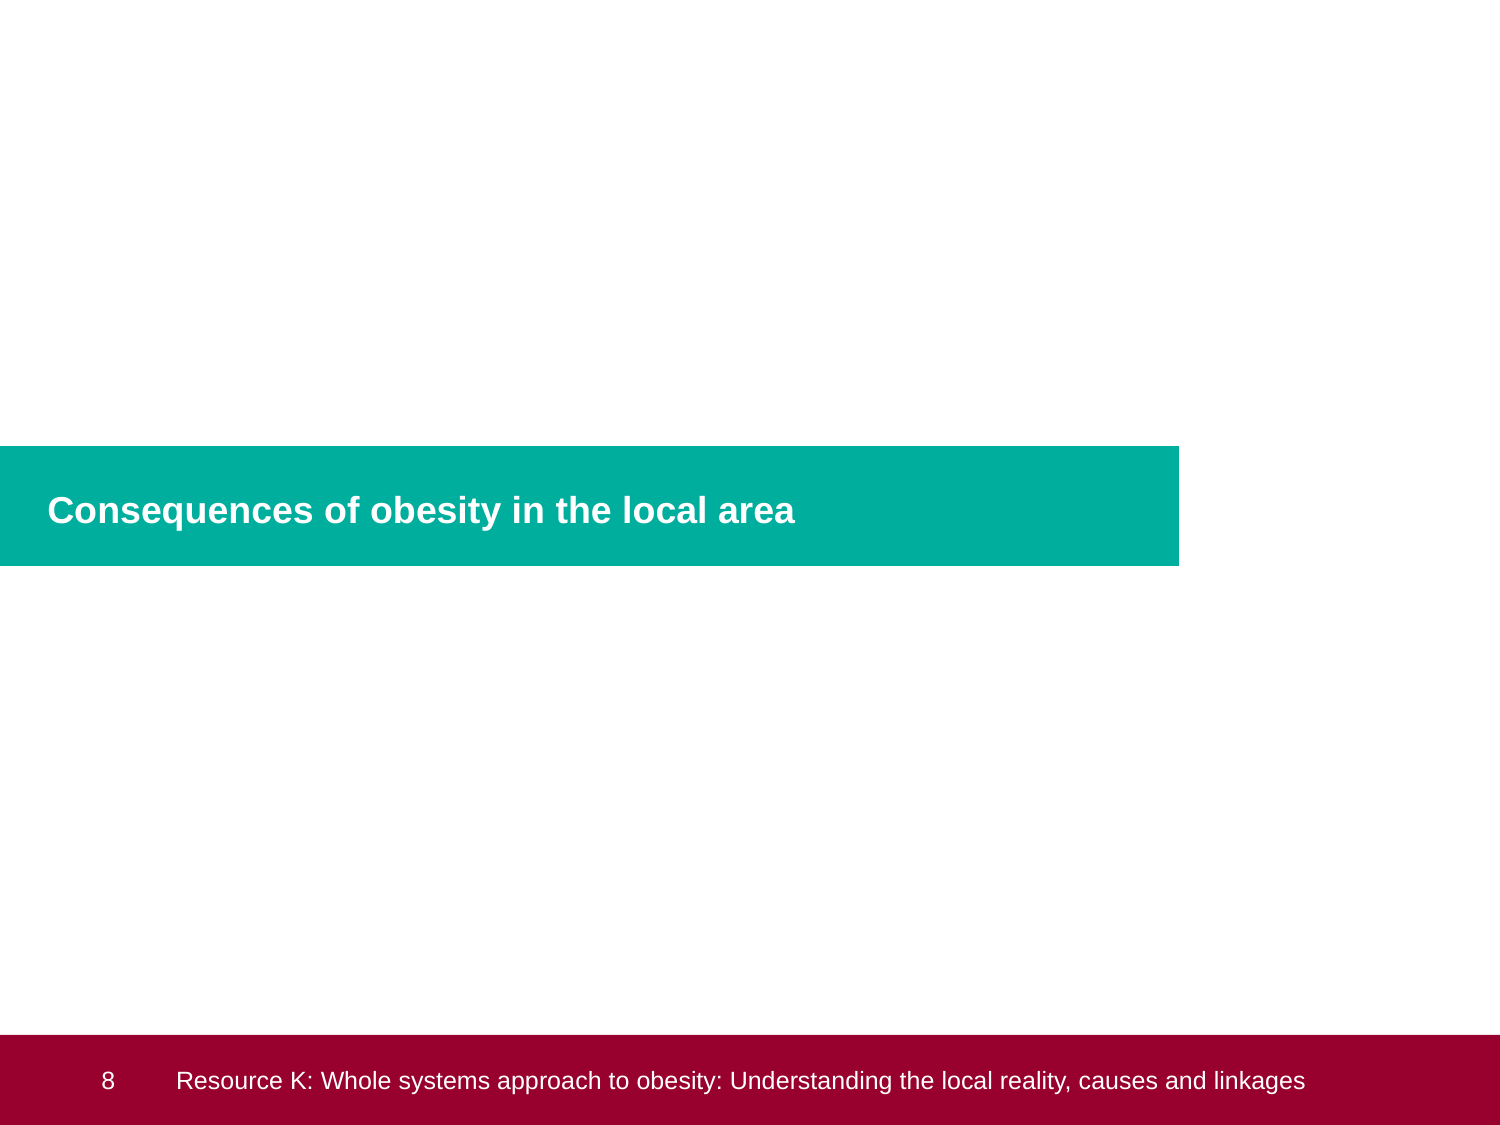

Consequences of obesity in the local area
 7
Resource K: Whole systems approach to obesity: Understanding the local reality, causes and linkages